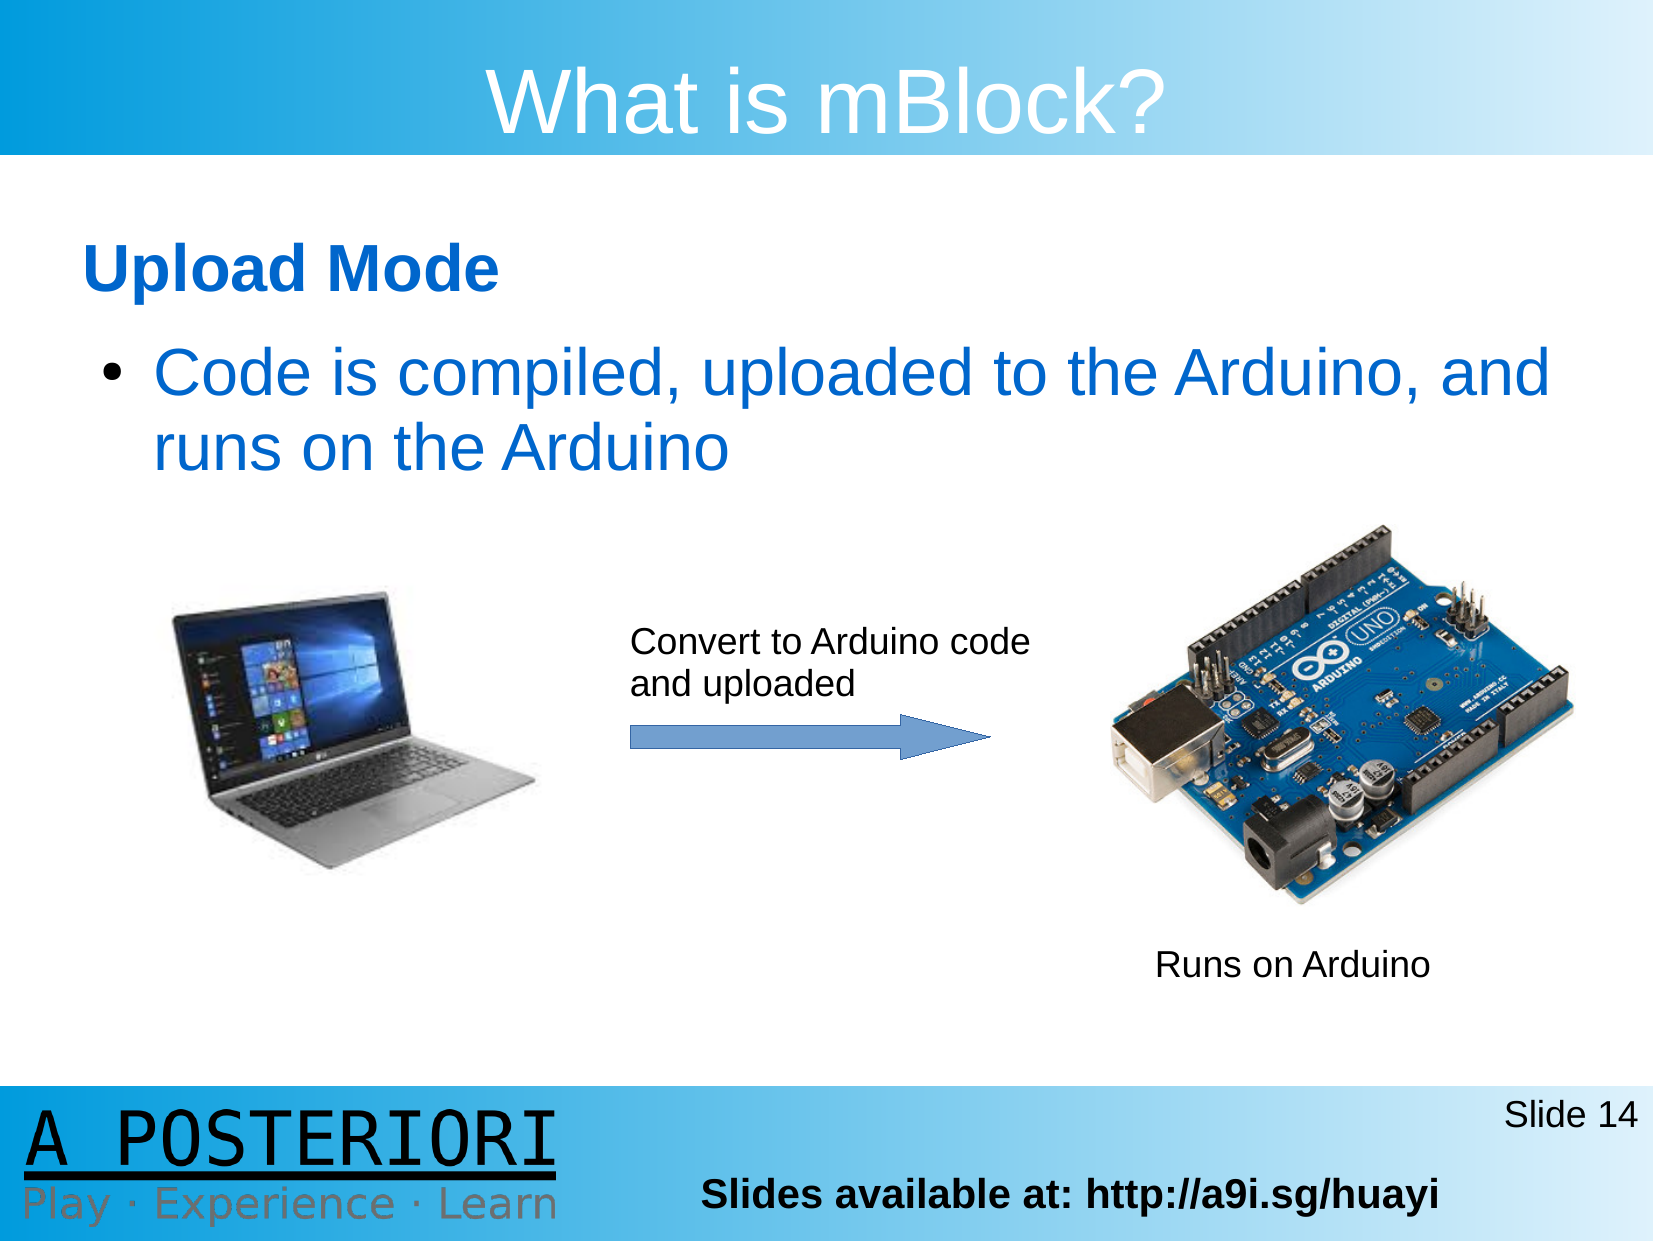

# What is mBlock?
Upload Mode
Code is compiled, uploaded to the Arduino, and runs on the Arduino
Convert to Arduino code and uploaded
Runs on Arduino